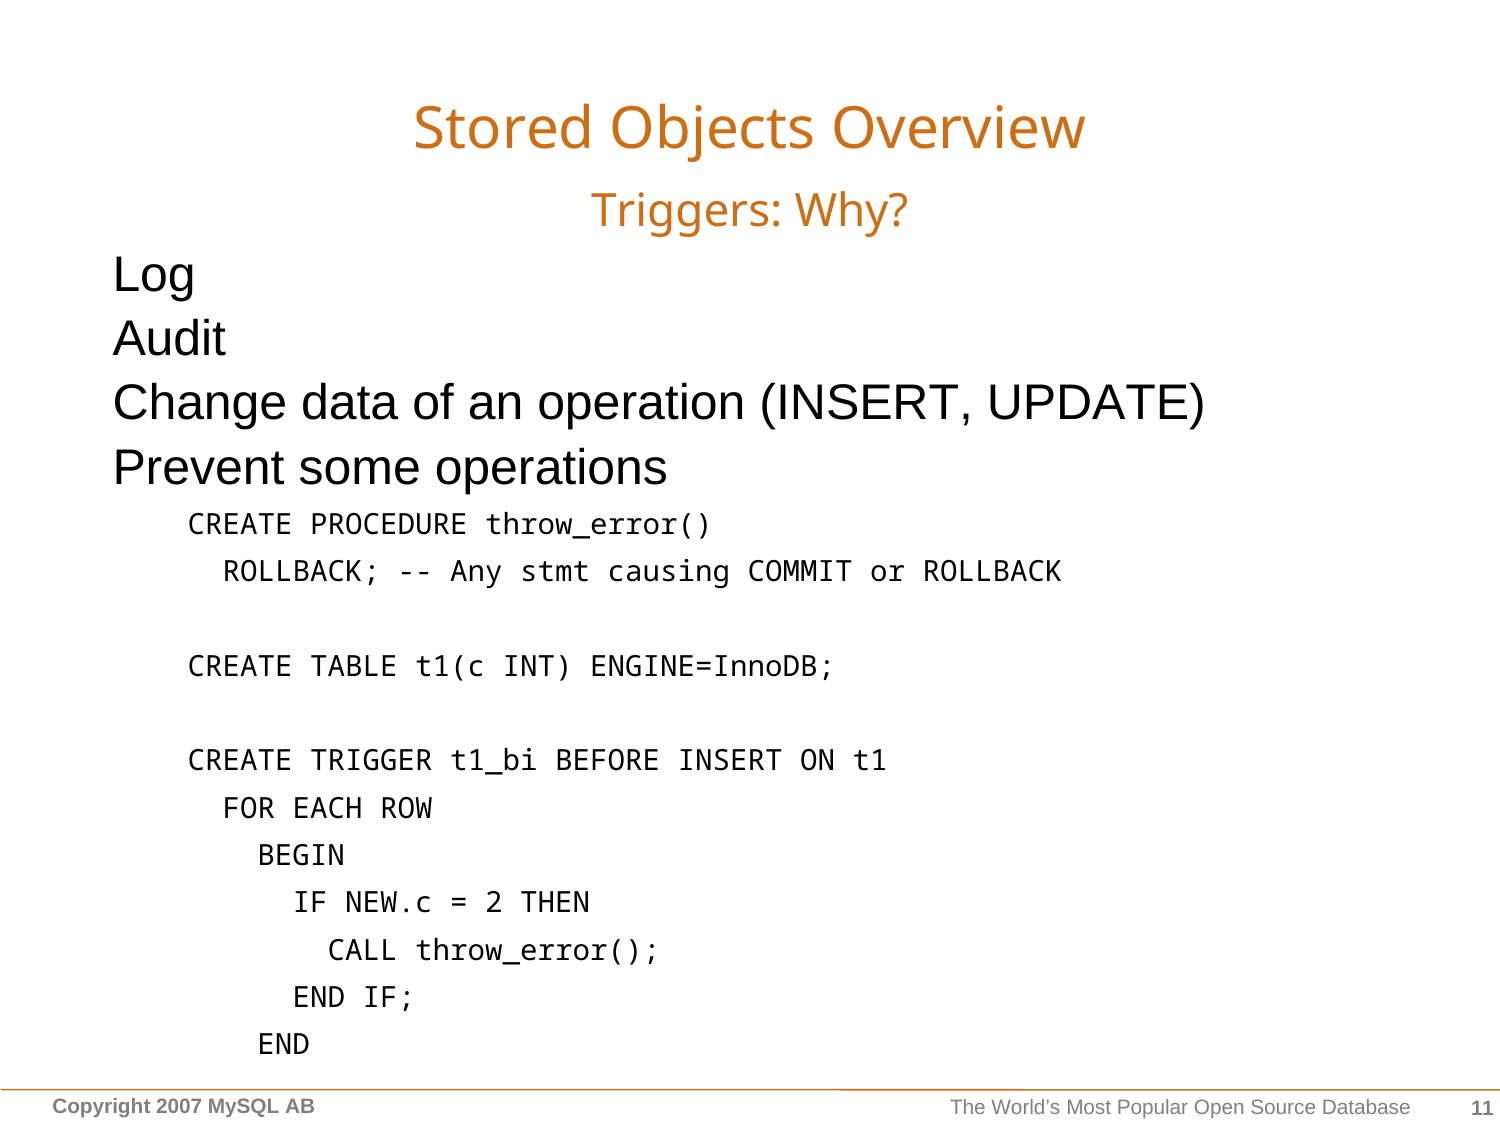

# Stored Objects Overview Triggers: Why?
Log
Audit
Change data of an operation (INSERT, UPDATE)
Prevent some operations
CREATE PROCEDURE throw_error()
 ROLLBACK; -- Any stmt causing COMMIT or ROLLBACK
CREATE TABLE t1(c INT) ENGINE=InnoDB;
CREATE TRIGGER t1_bi BEFORE INSERT ON t1
 FOR EACH ROW
 BEGIN
 IF NEW.c = 2 THEN
 CALL throw_error();
 END IF;
 END
INSERT INTO t1 VALUES (10), (11), (12); -- Ok
INSERT INTO t1 VALUES (1), (2), (3); -- Rollback